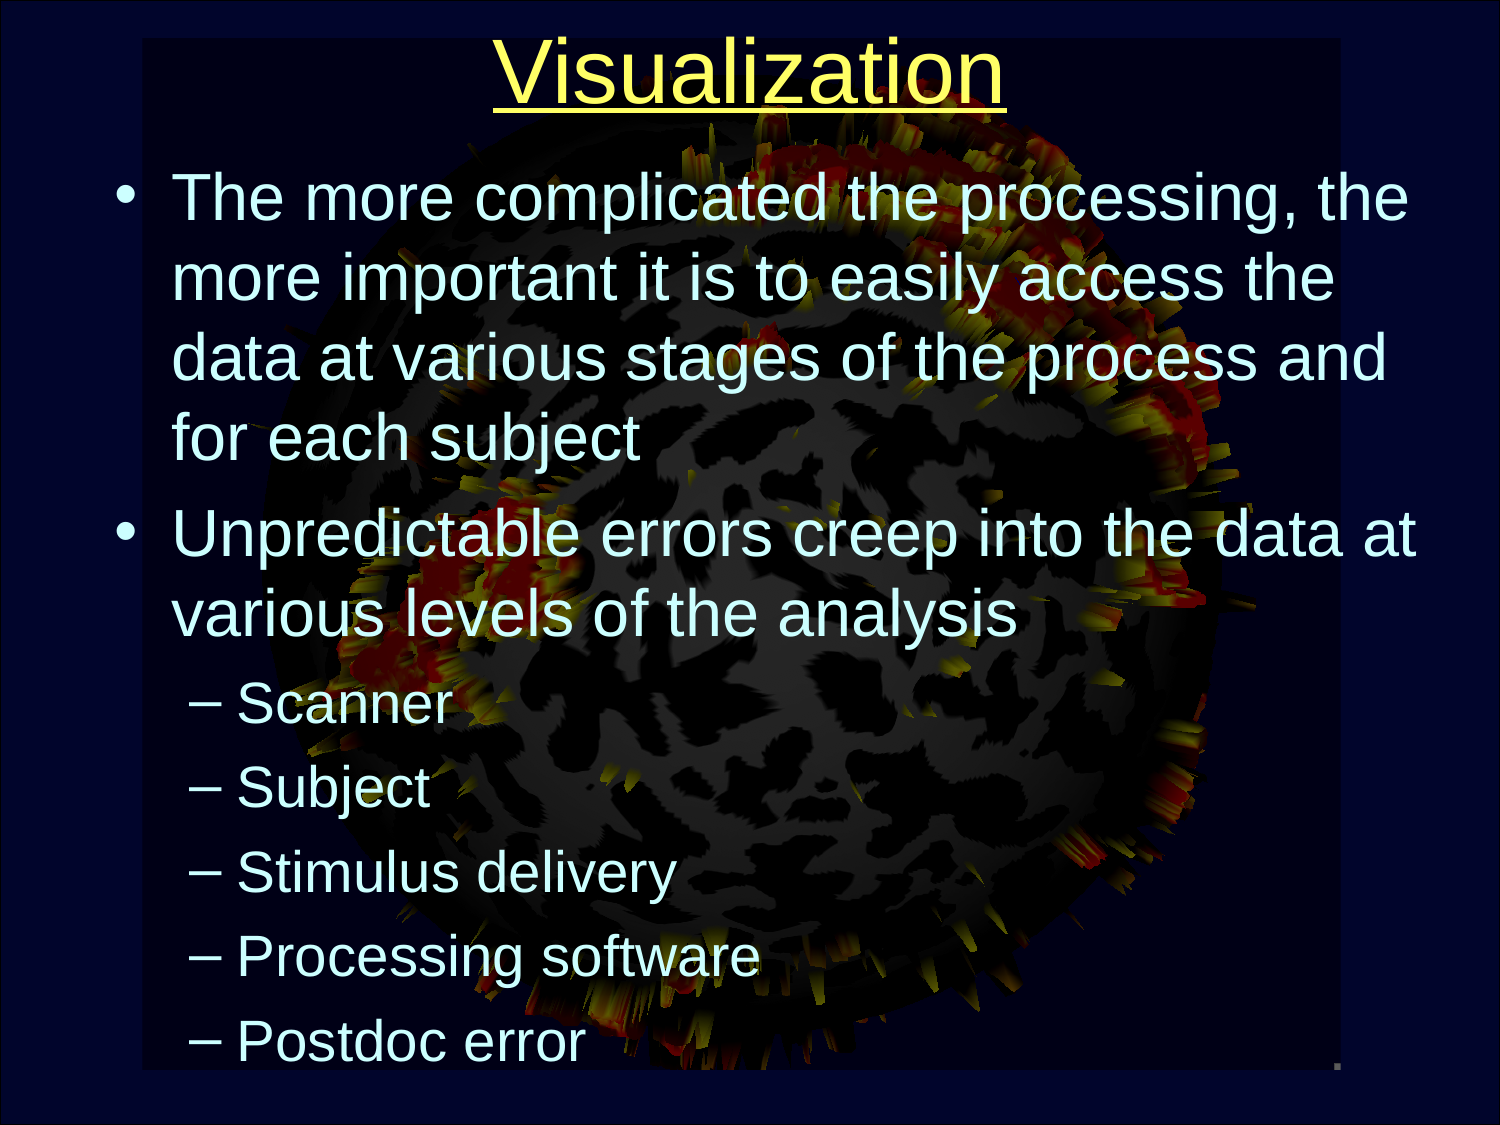

# Visualization
The more complicated the processing, the more important it is to easily access the data at various stages of the process and for each subject
Unpredictable errors creep into the data at various levels of the analysis
Scanner
Subject
Stimulus delivery
Processing software
Postdoc error